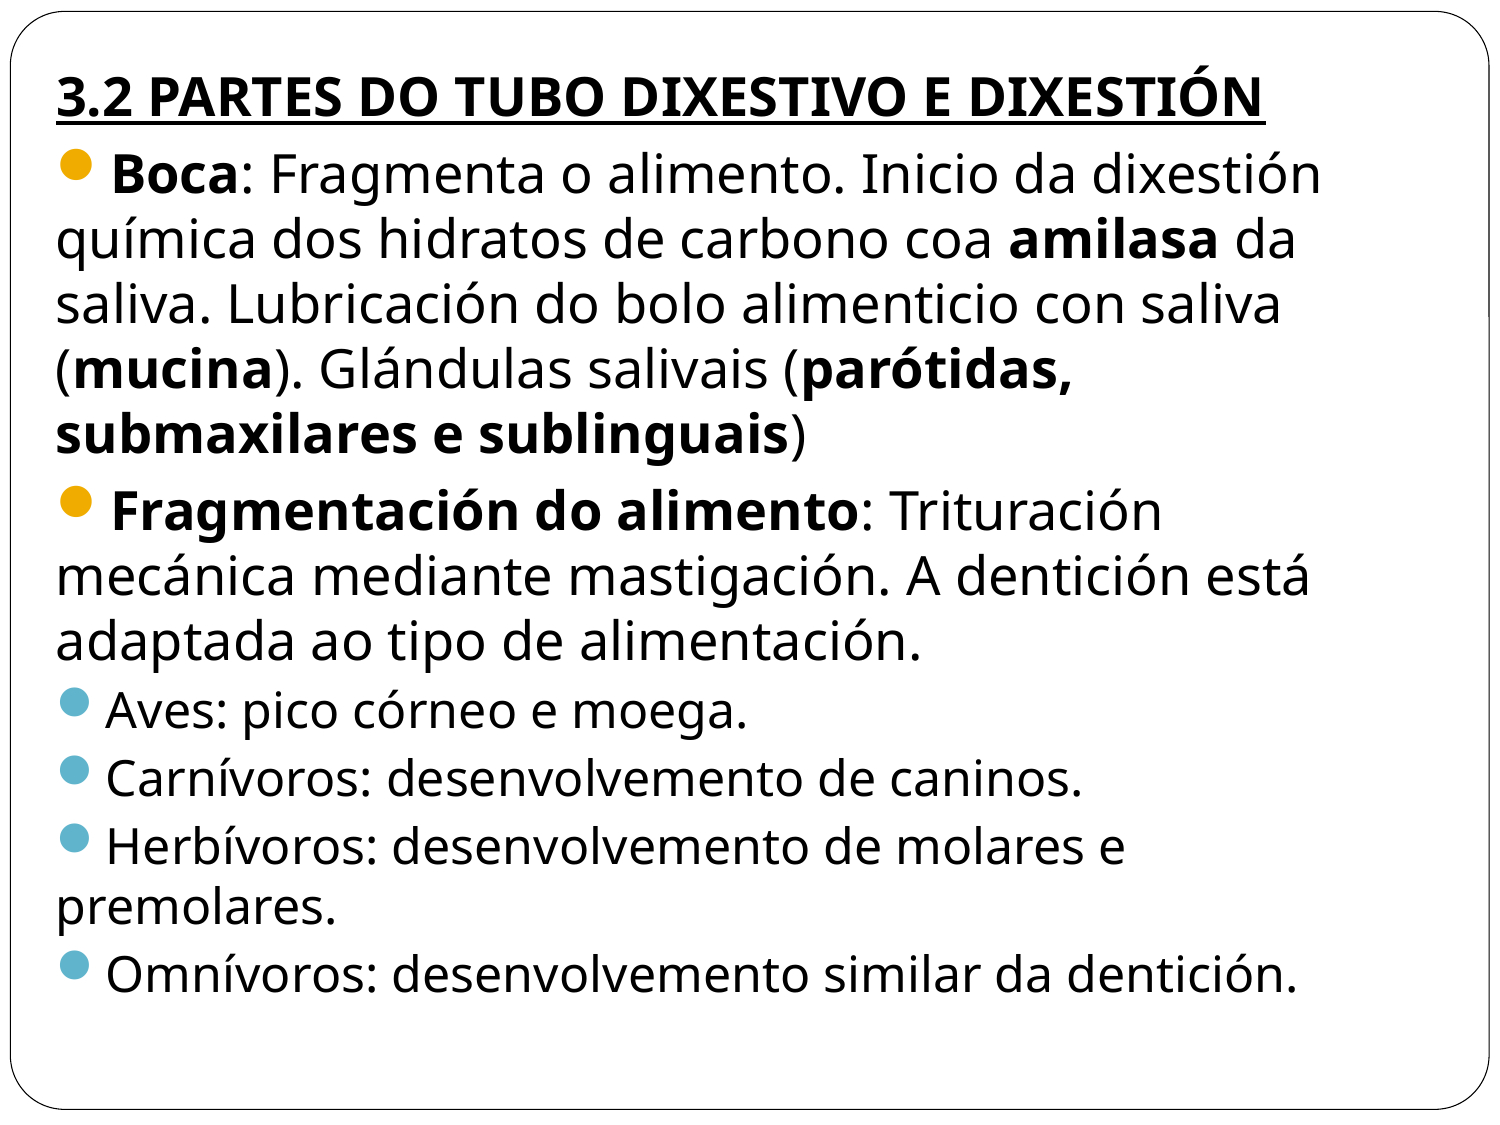

3.2 PARTES DO TUBO DIXESTIVO E DIXESTIÓN
Boca: Fragmenta o alimento. Inicio da dixestión química dos hidratos de carbono coa amilasa da saliva. Lubricación do bolo alimenticio con saliva (mucina). Glándulas salivais (parótidas, submaxilares e sublinguais)
Fragmentación do alimento: Trituración mecánica mediante mastigación. A dentición está adaptada ao tipo de alimentación.
Aves: pico córneo e moega.
Carnívoros: desenvolvemento de caninos.
Herbívoros: desenvolvemento de molares e premolares.
Omnívoros: desenvolvemento similar da dentición.